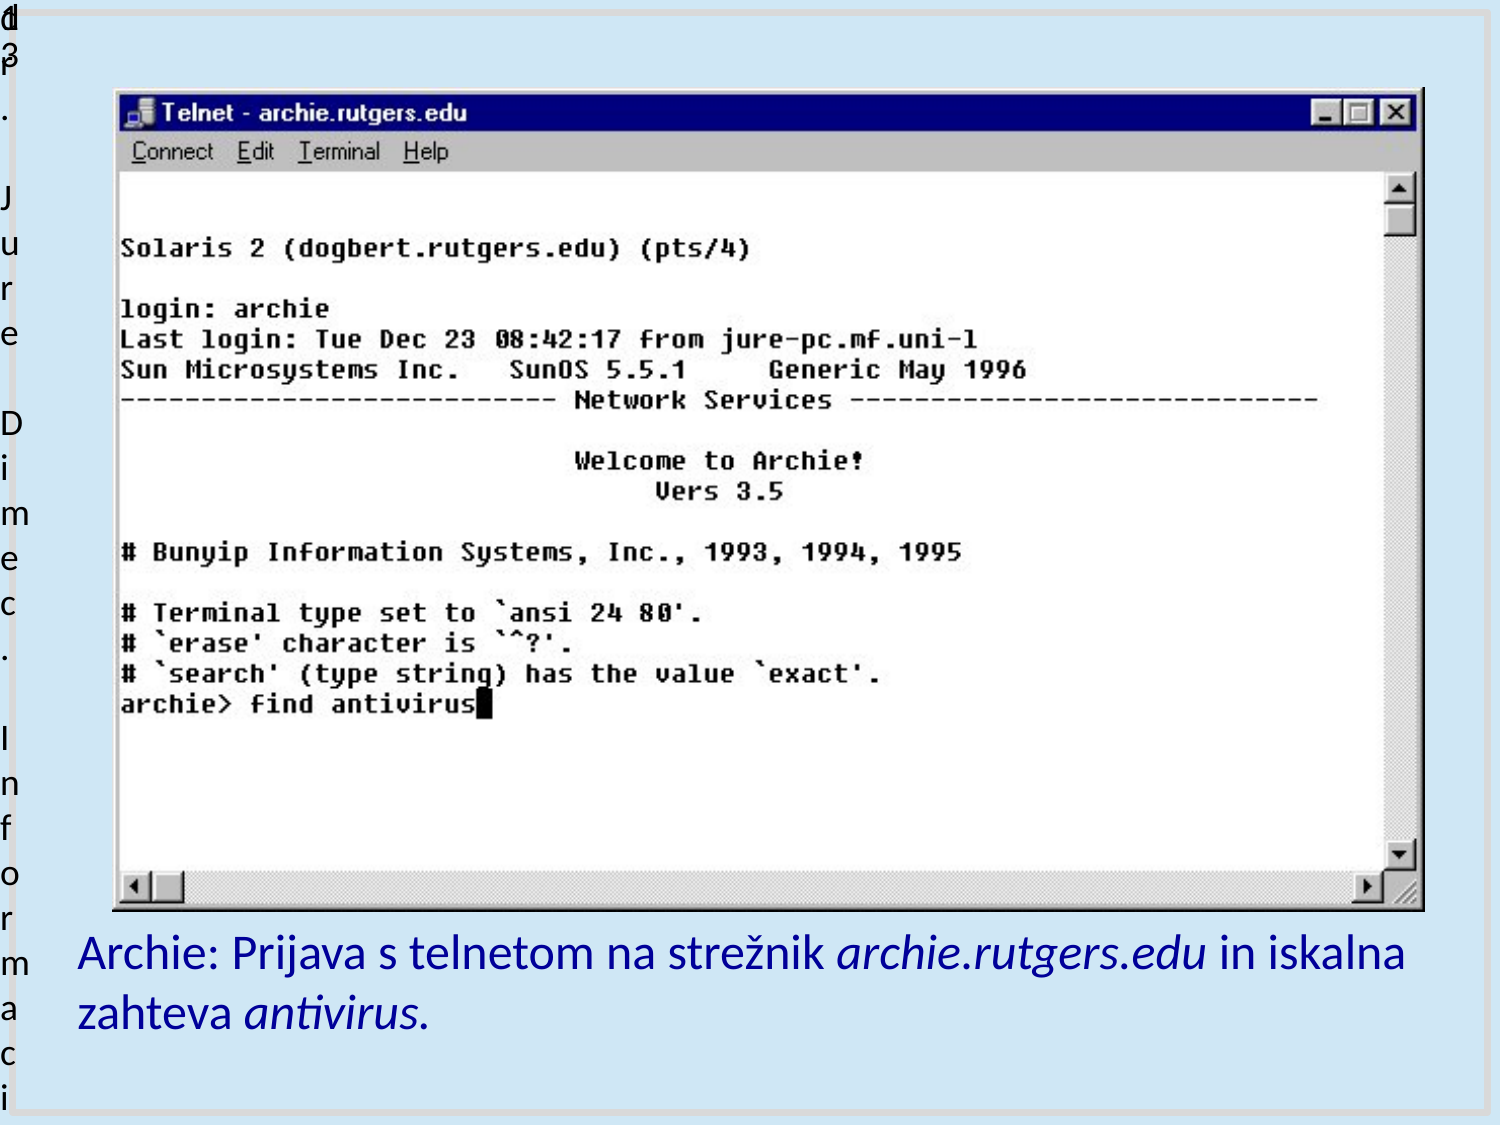

dr. Jure Dimec. Informacijski viri na Internetu (2010 / 11). Predspletne internetne storitve 2.
Archie: Prijava s telnetom na strežnik archie.rutgers.edu in iskalna zahteva antivirus.